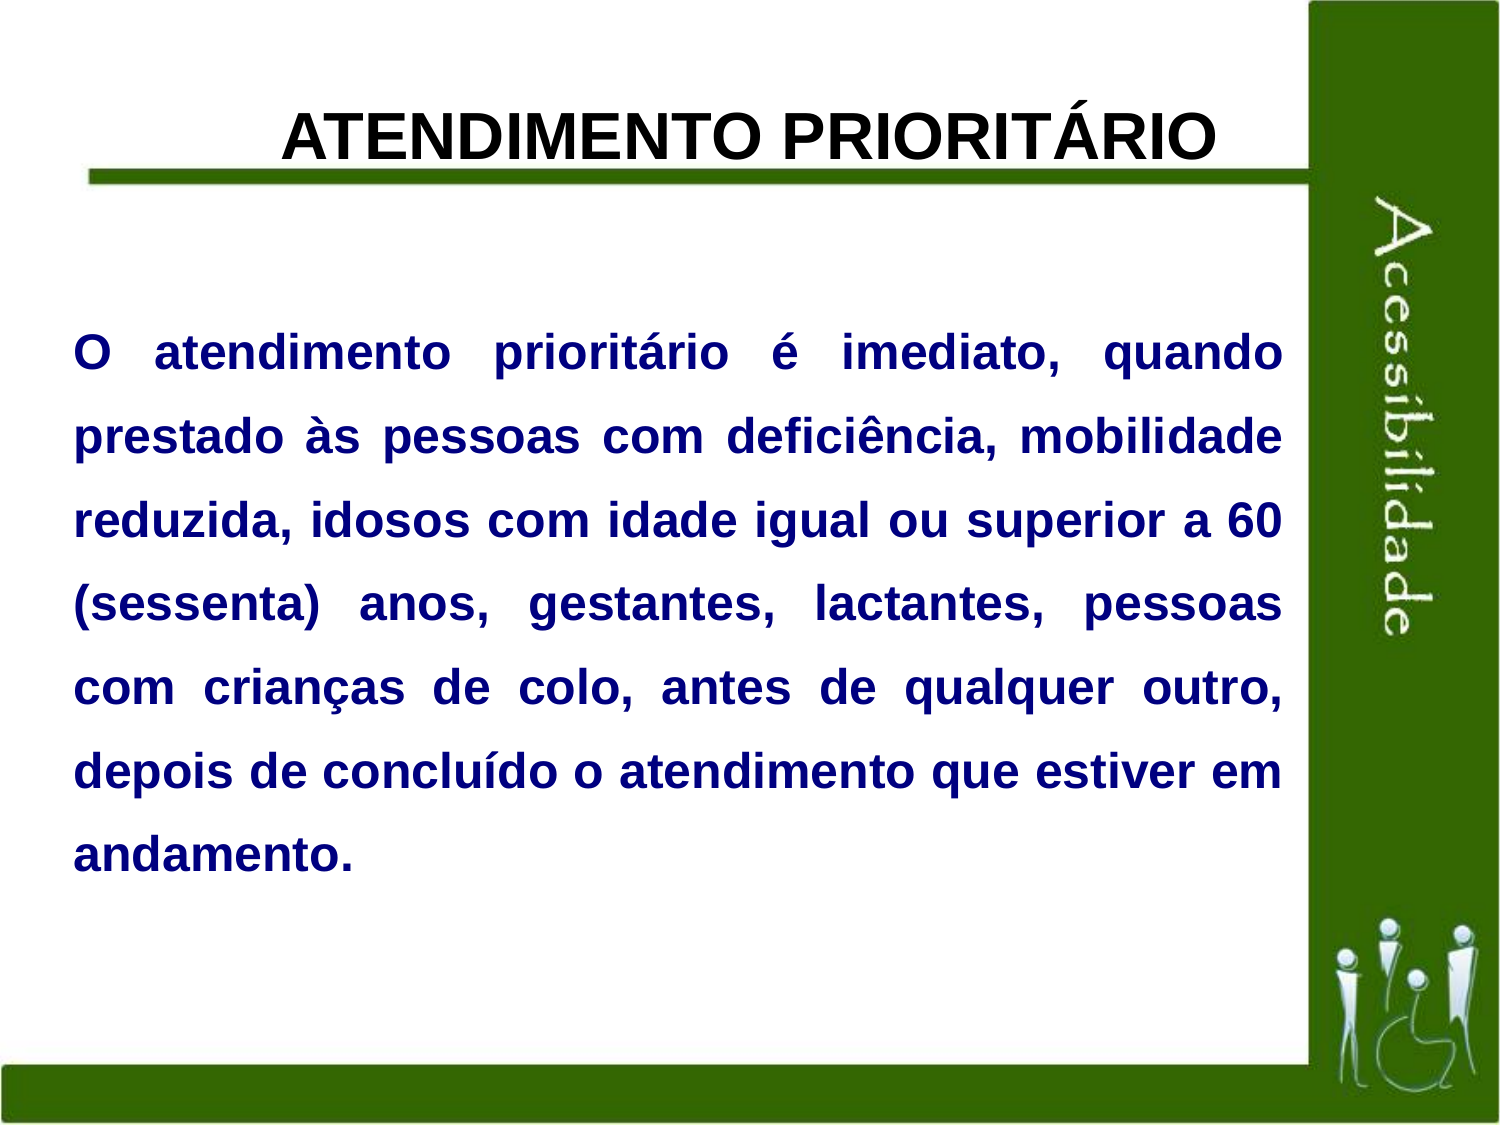

# ATENDIMENTO PRIORITÁRIO
O atendimento prioritário é imediato, quando prestado às pessoas com deficiência, mobilidade reduzida, idosos com idade igual ou superior a 60 (sessenta) anos, gestantes, lactantes, pessoas com crianças de colo, antes de qualquer outro, depois de concluído o atendimento que estiver em andamento.